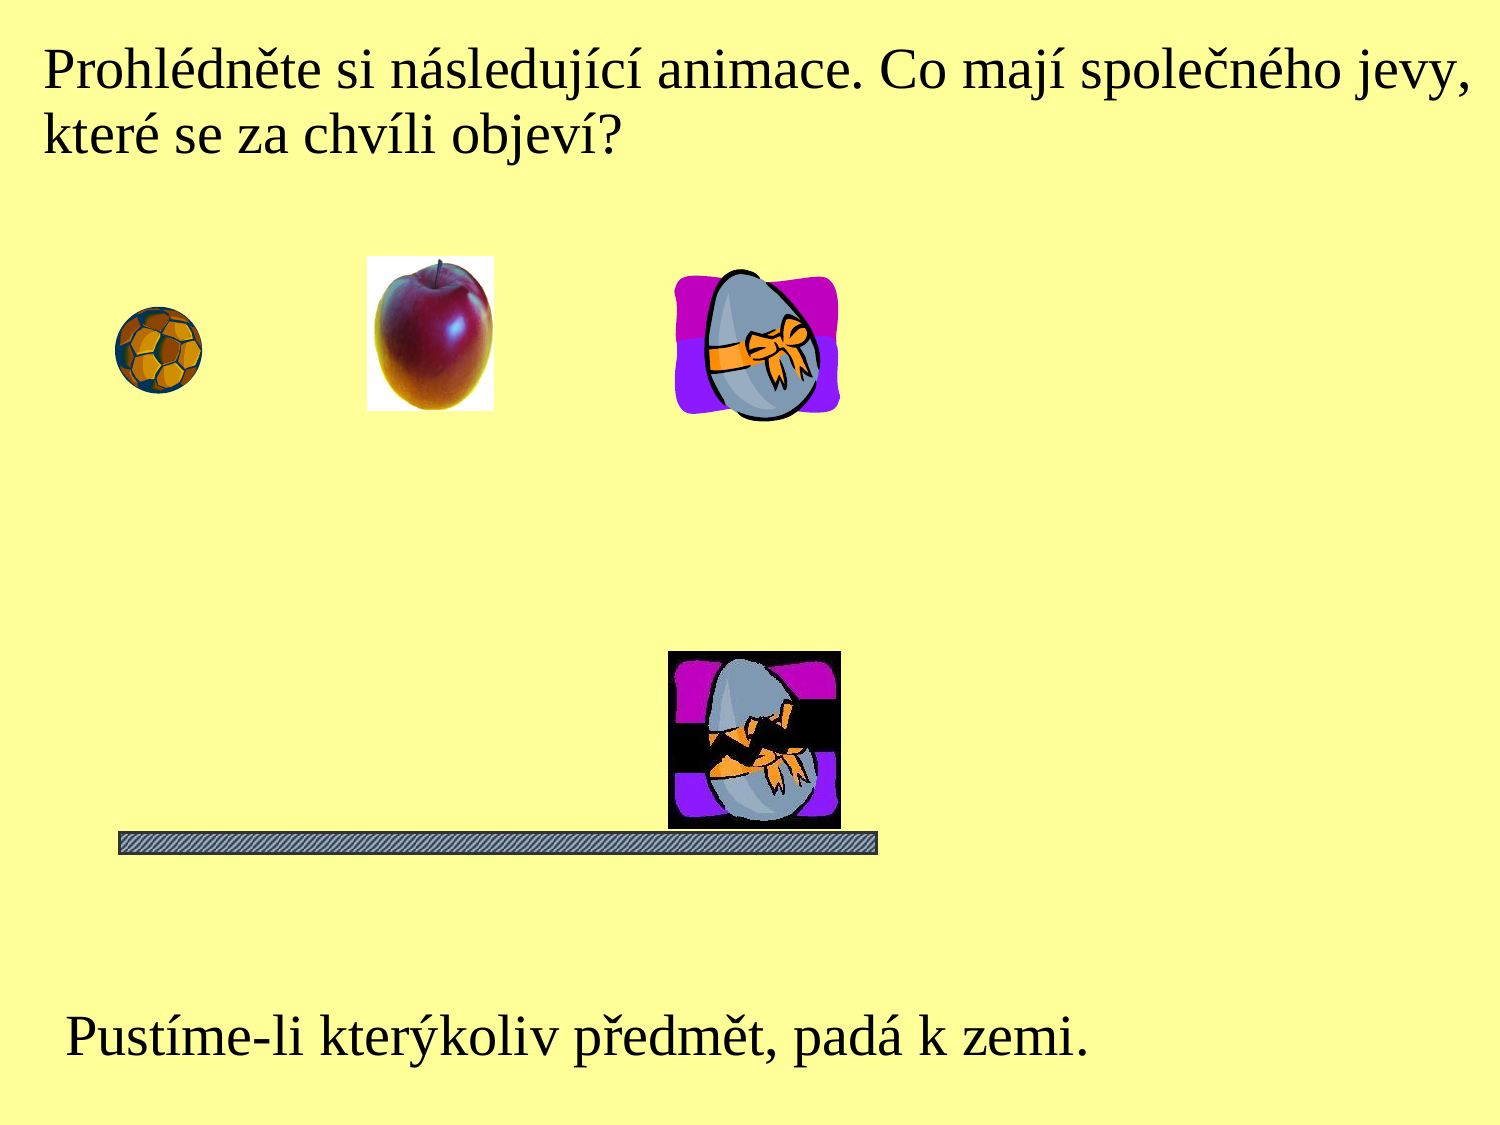

Prohlédněte si následující animace. Co mají společného jevy,
které se za chvíli objeví?
Pustíme-li kterýkoliv předmět, padá k zemi.